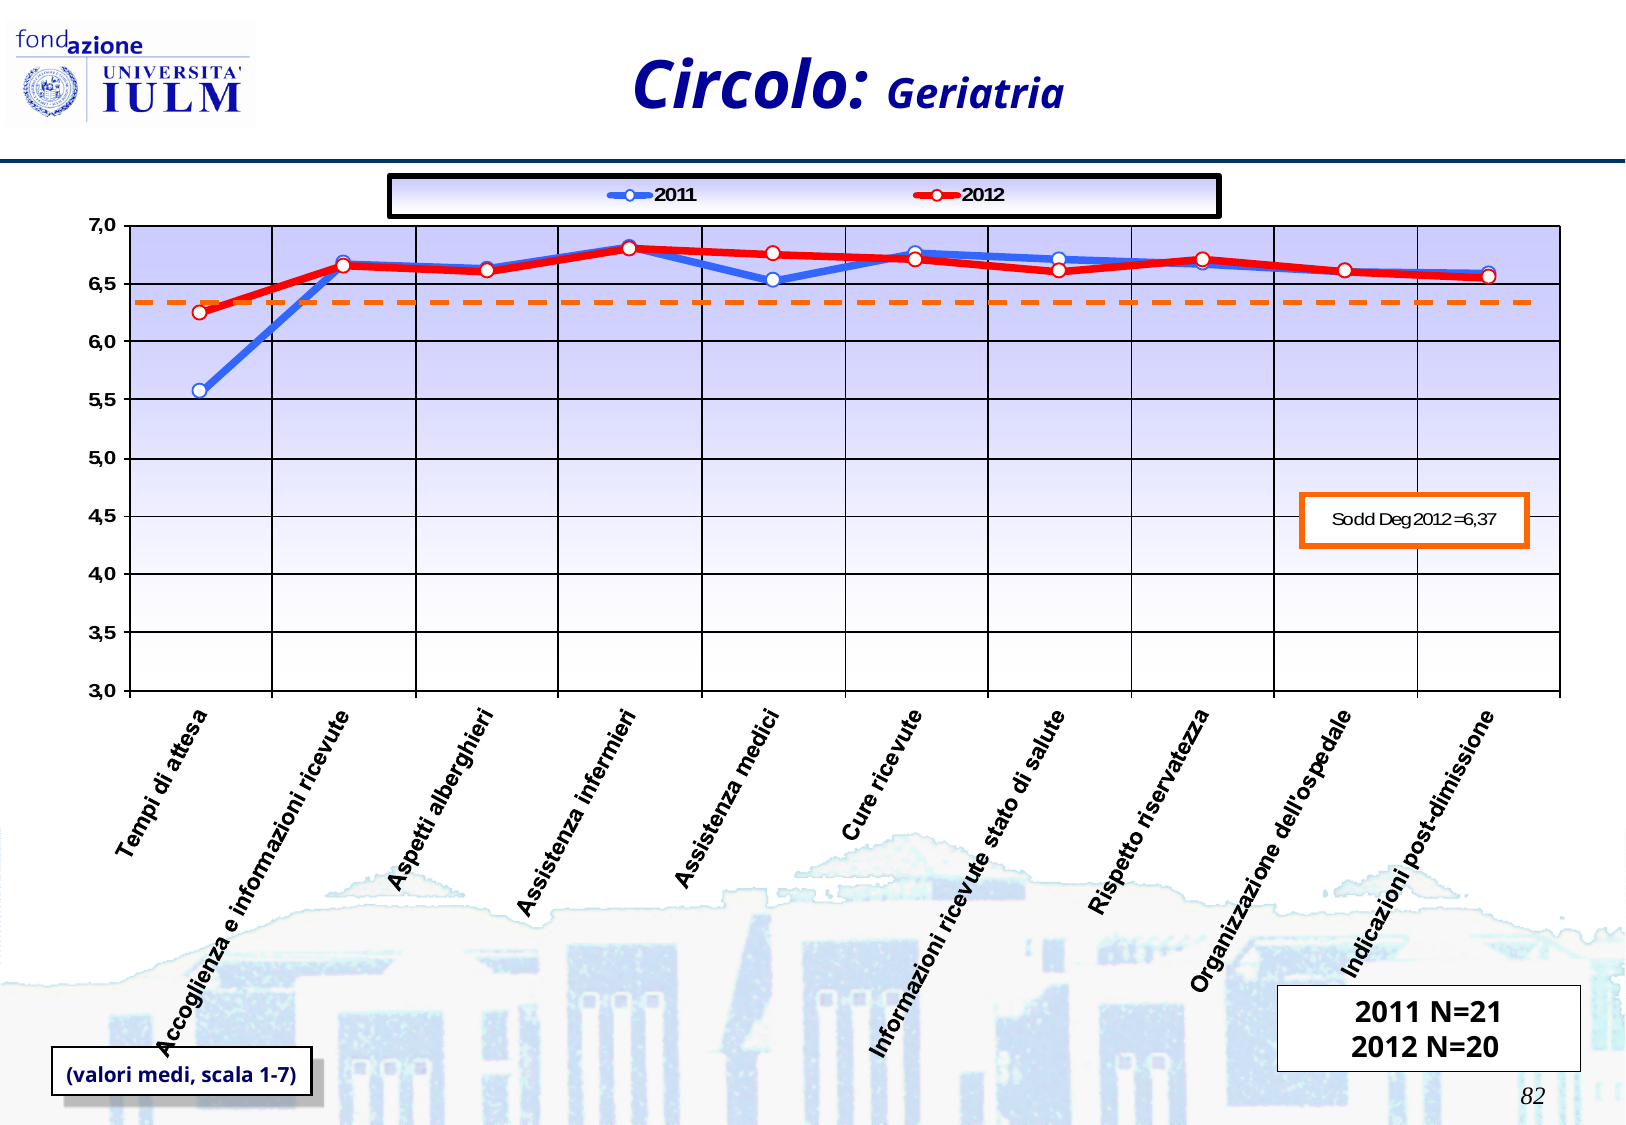

Circolo: Geriatria
2011 N=21
2012 N=20
(valori medi, scala 1-7)